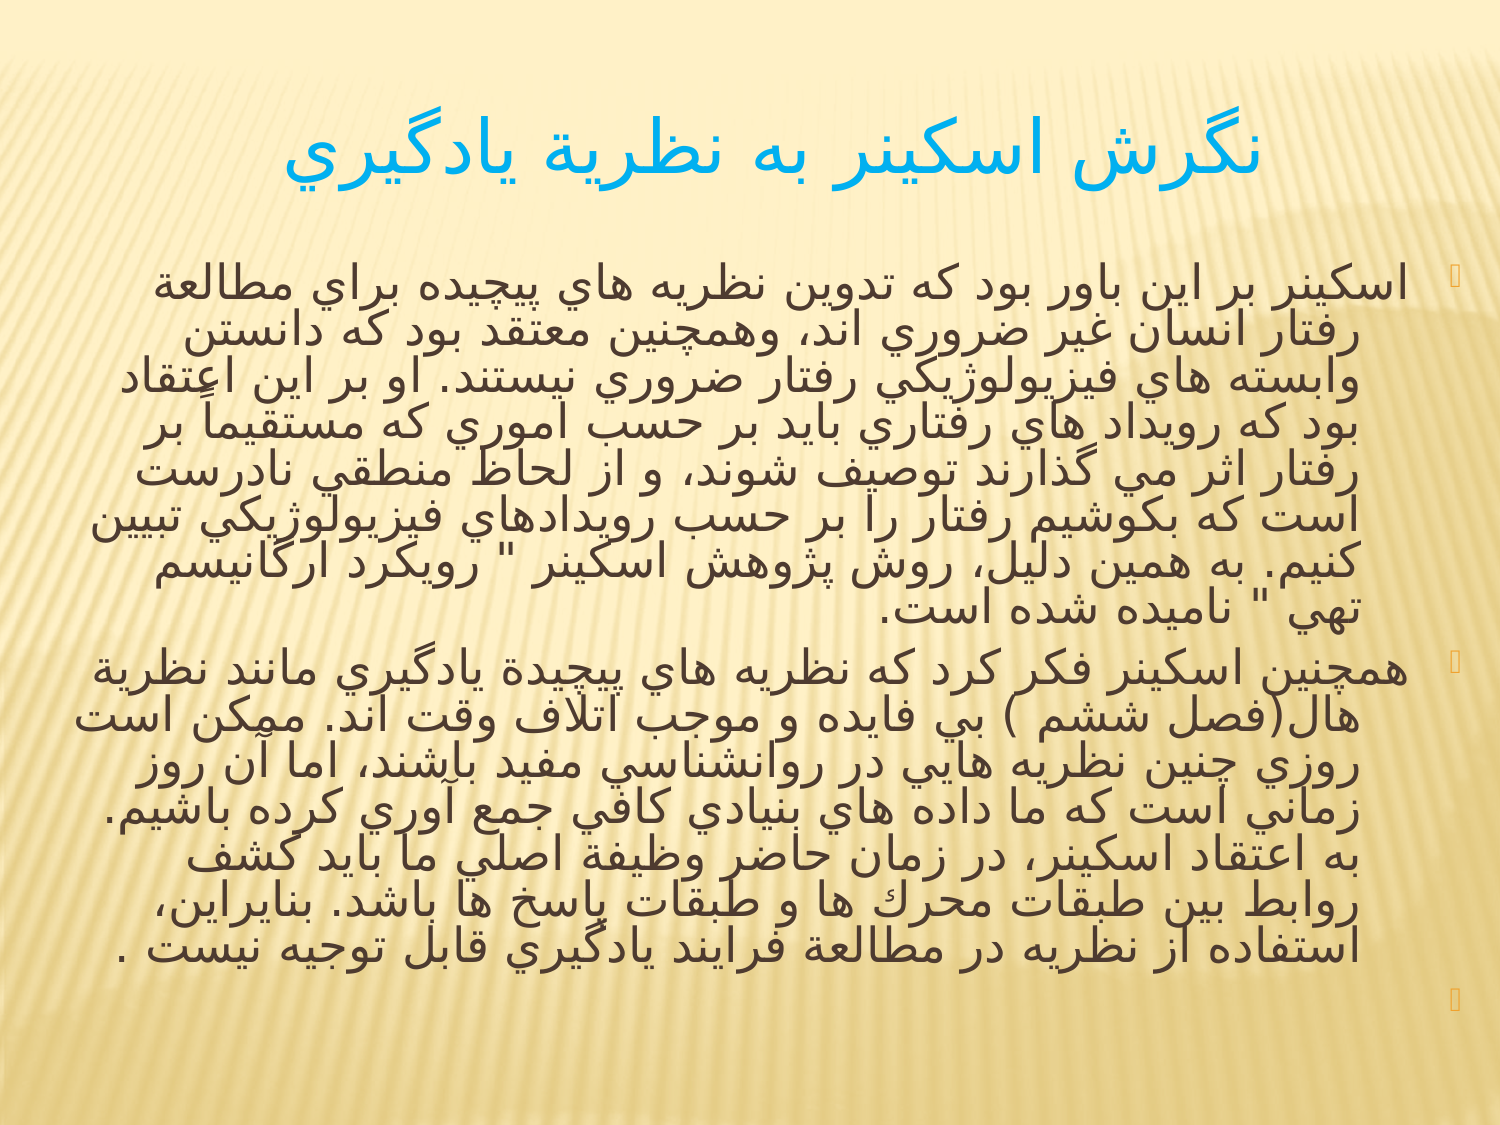

# نگرش اسكينر به نظرية يادگيري
اسكينر بر اين باور بود كه تدوين نظريه هاي پيچيده براي مطالعة رفتار انسان غير ضروري اند، وهمچنين معتقد بود كه دانستن وابسته هاي فيزيولوژيكي رفتار ضروري نيستند. او بر اين اعتقاد بود كه رويداد هاي رفتاري بايد بر حسب اموري كه مستقيماً بر رفتار اثر مي گذارند توصيف شوند، و از لحاظ منطقي نادرست است كه بكوشيم رفتار را بر حسب رويدادهاي فيزيولوژيكي تبيين كنيم. به همين دليل، روش پژوهش اسكينر " رويكرد ارگانيسم تهي " ناميده شده است.
همچنين اسكينر فكر كرد كه نظريه هاي پيچيدة يادگيري مانند نظرية هال(فصل ششم ) بي فايده و موجب اتلاف وقت اند. ممكن است روزي چنين نظريه هايي در روانشناسي مفيد باشند، اما آن روز زماني است كه ما داده هاي بنيادي كافي جمع آوري كرده باشيم. به اعتقاد اسكينر، در زمان حاضر وظيفة اصلي ما بايد كشف روابط بين طبقات محرك ها و طبقات پاسخ ها باشد. بنايراين، استفاده از نظريه در مطالعة فرايند يادگيري قابل توجيه نيست .